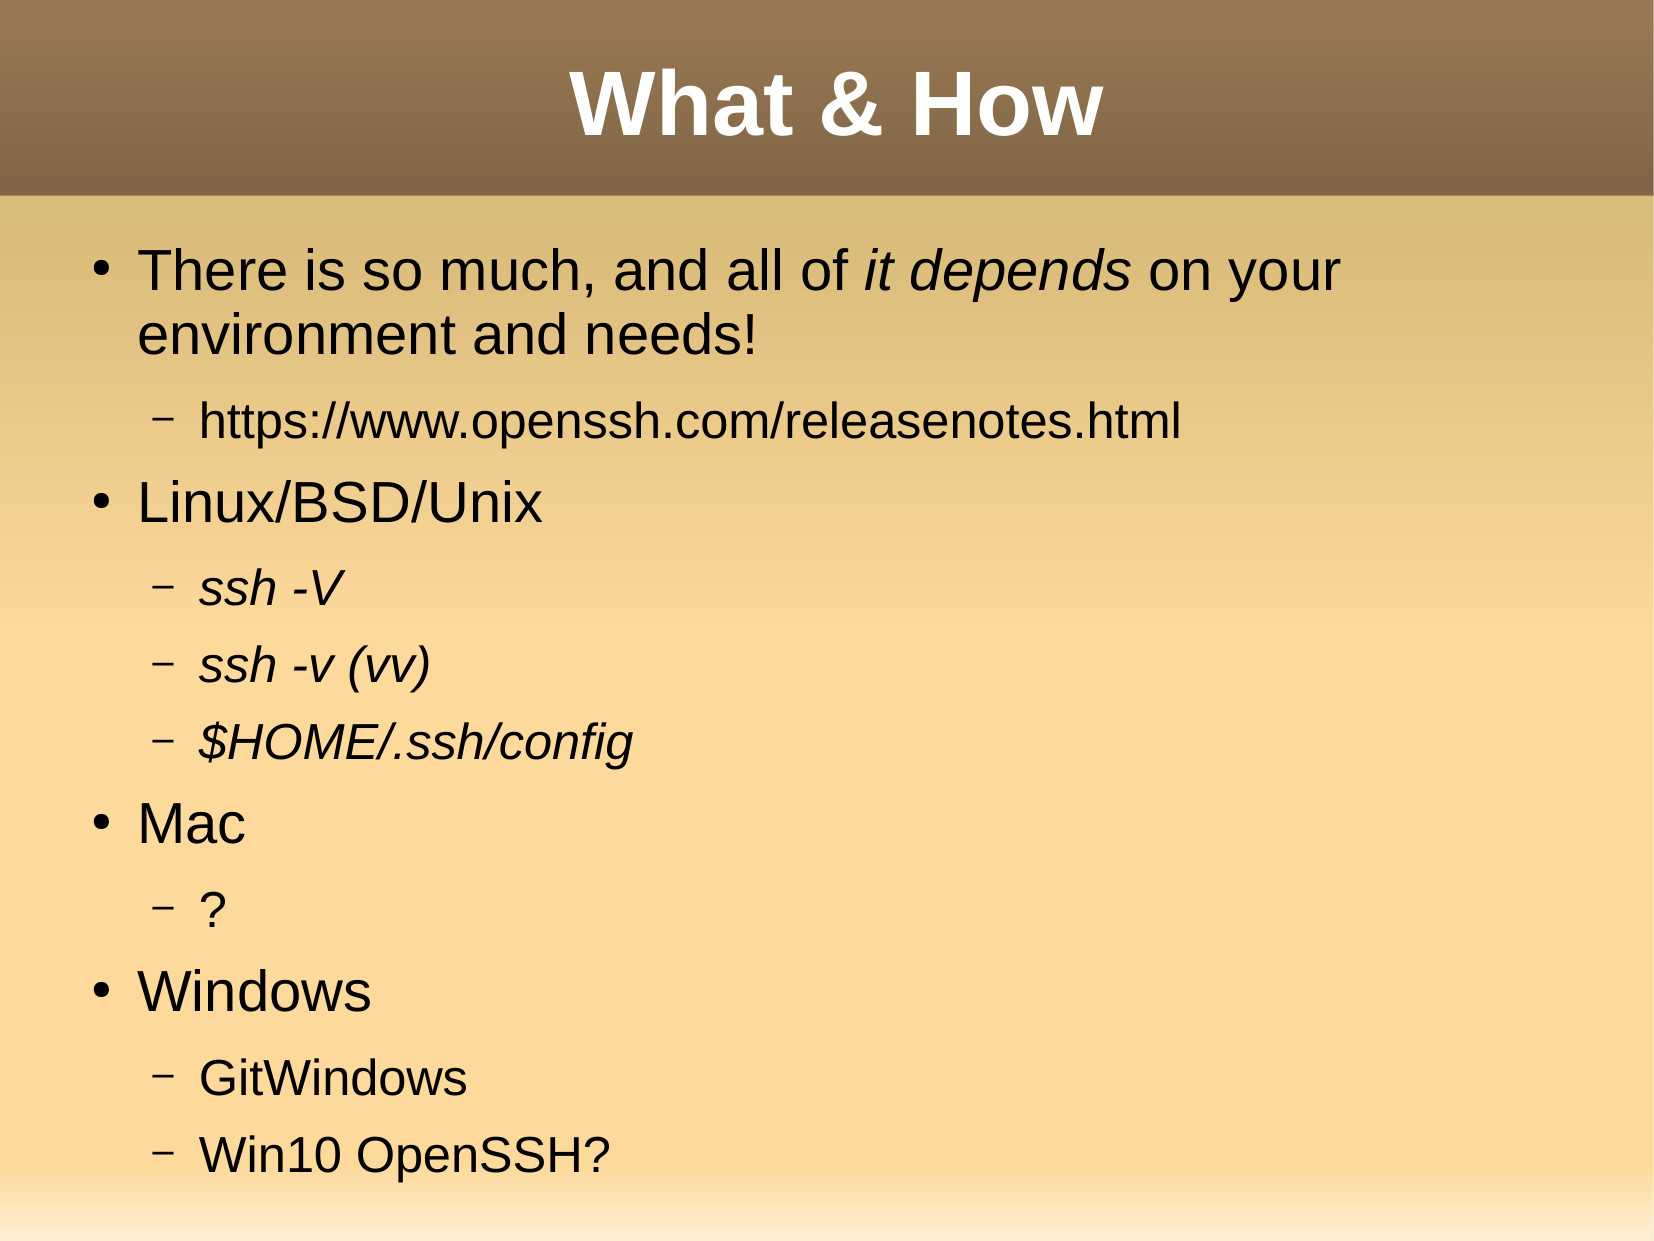

# What & How
There is so much, and all of it depends on your environment and needs!
https://www.openssh.com/releasenotes.html
Linux/BSD/Unix
ssh -V
ssh -v (vv)
$HOME/.ssh/config
Mac
?
Windows
GitWindows
Win10 OpenSSH?